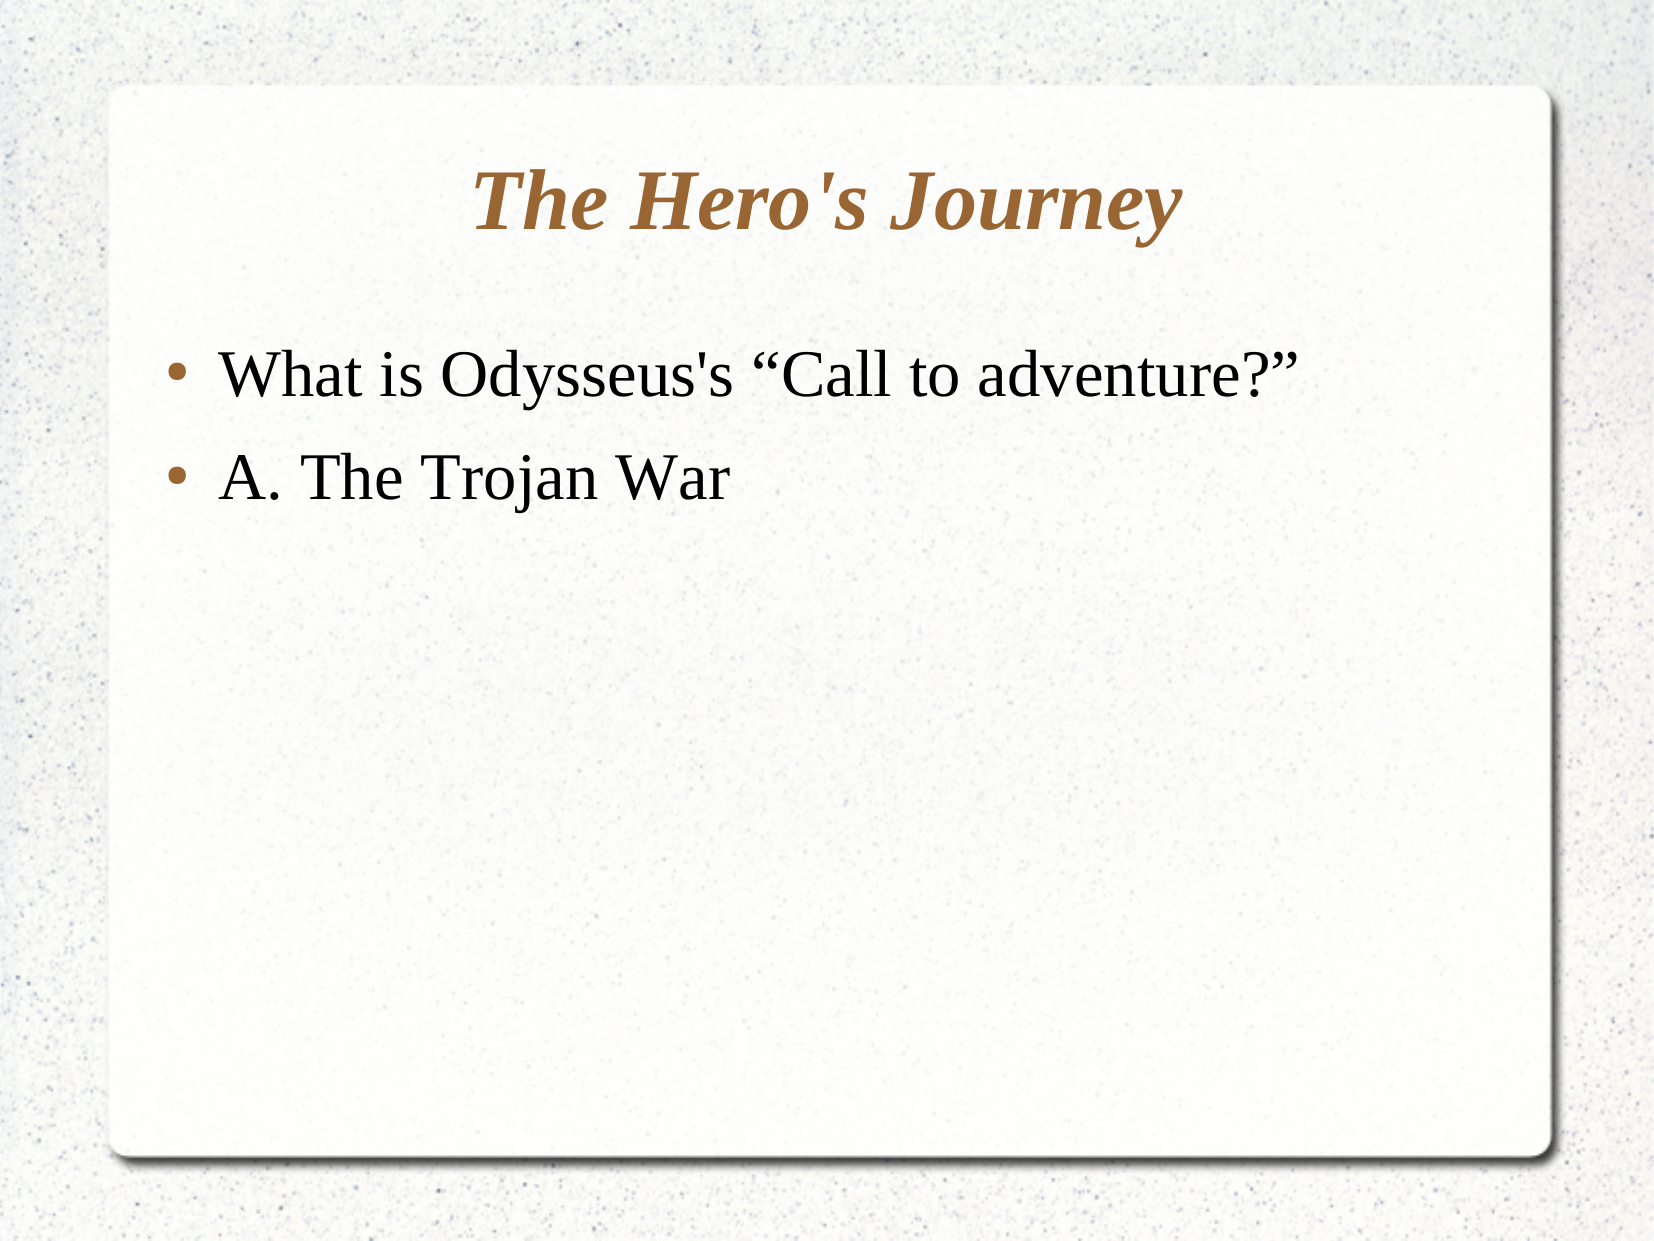

# The Hero's Journey
What is Odysseus's “Call to adventure?”
A. The Trojan War